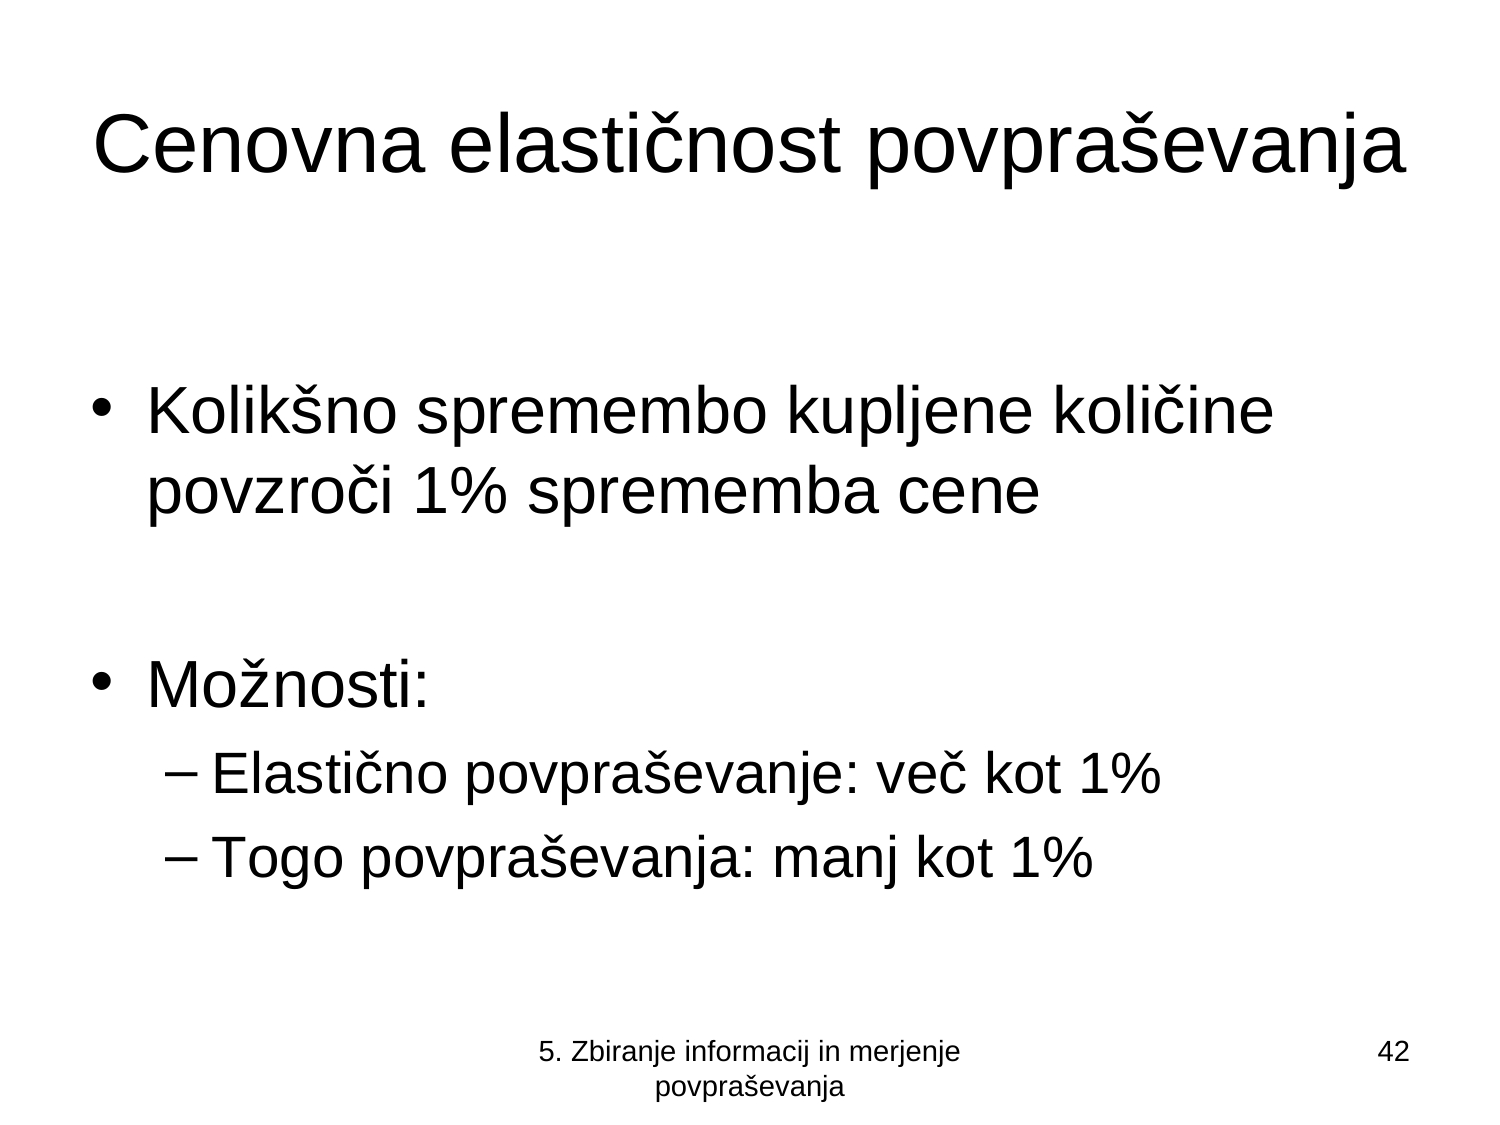

# Cenovna elastičnost povpraševanja
Kolikšno spremembo kupljene količine povzroči 1% sprememba cene
Možnosti:
Elastično povpraševanje: več kot 1%
Togo povpraševanja: manj kot 1%
5. Zbiranje informacij in merjenje povpraševanja